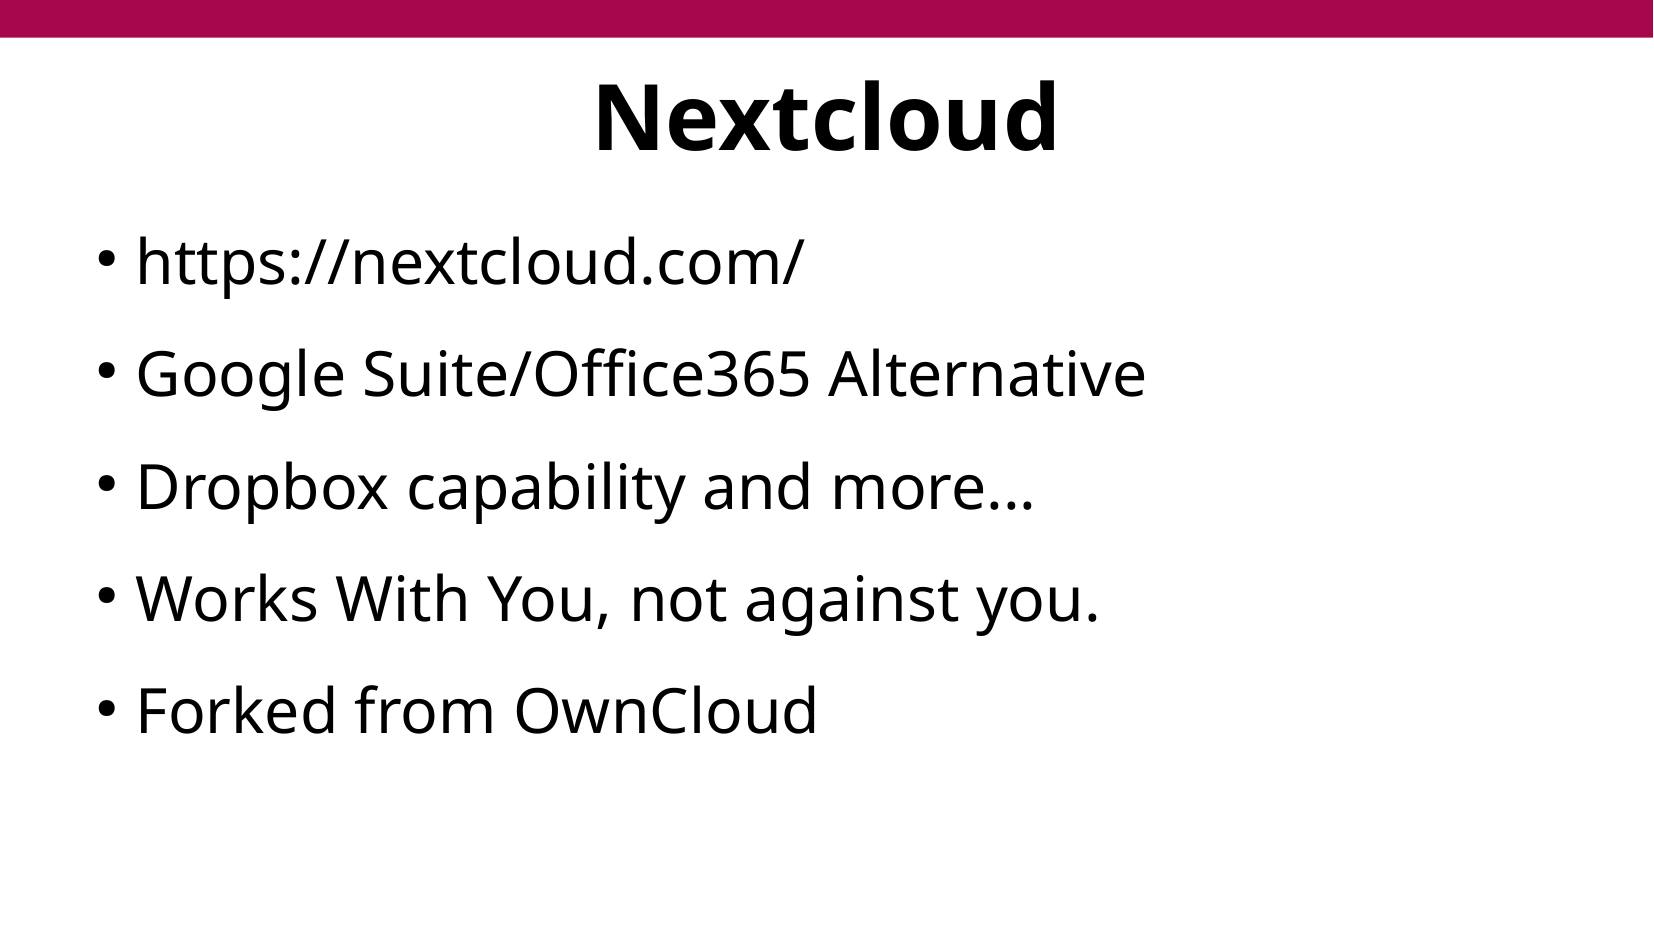

# Nextcloud
https://nextcloud.com/
Google Suite/Office365 Alternative
Dropbox capability and more...
Works With You, not against you.
Forked from OwnCloud